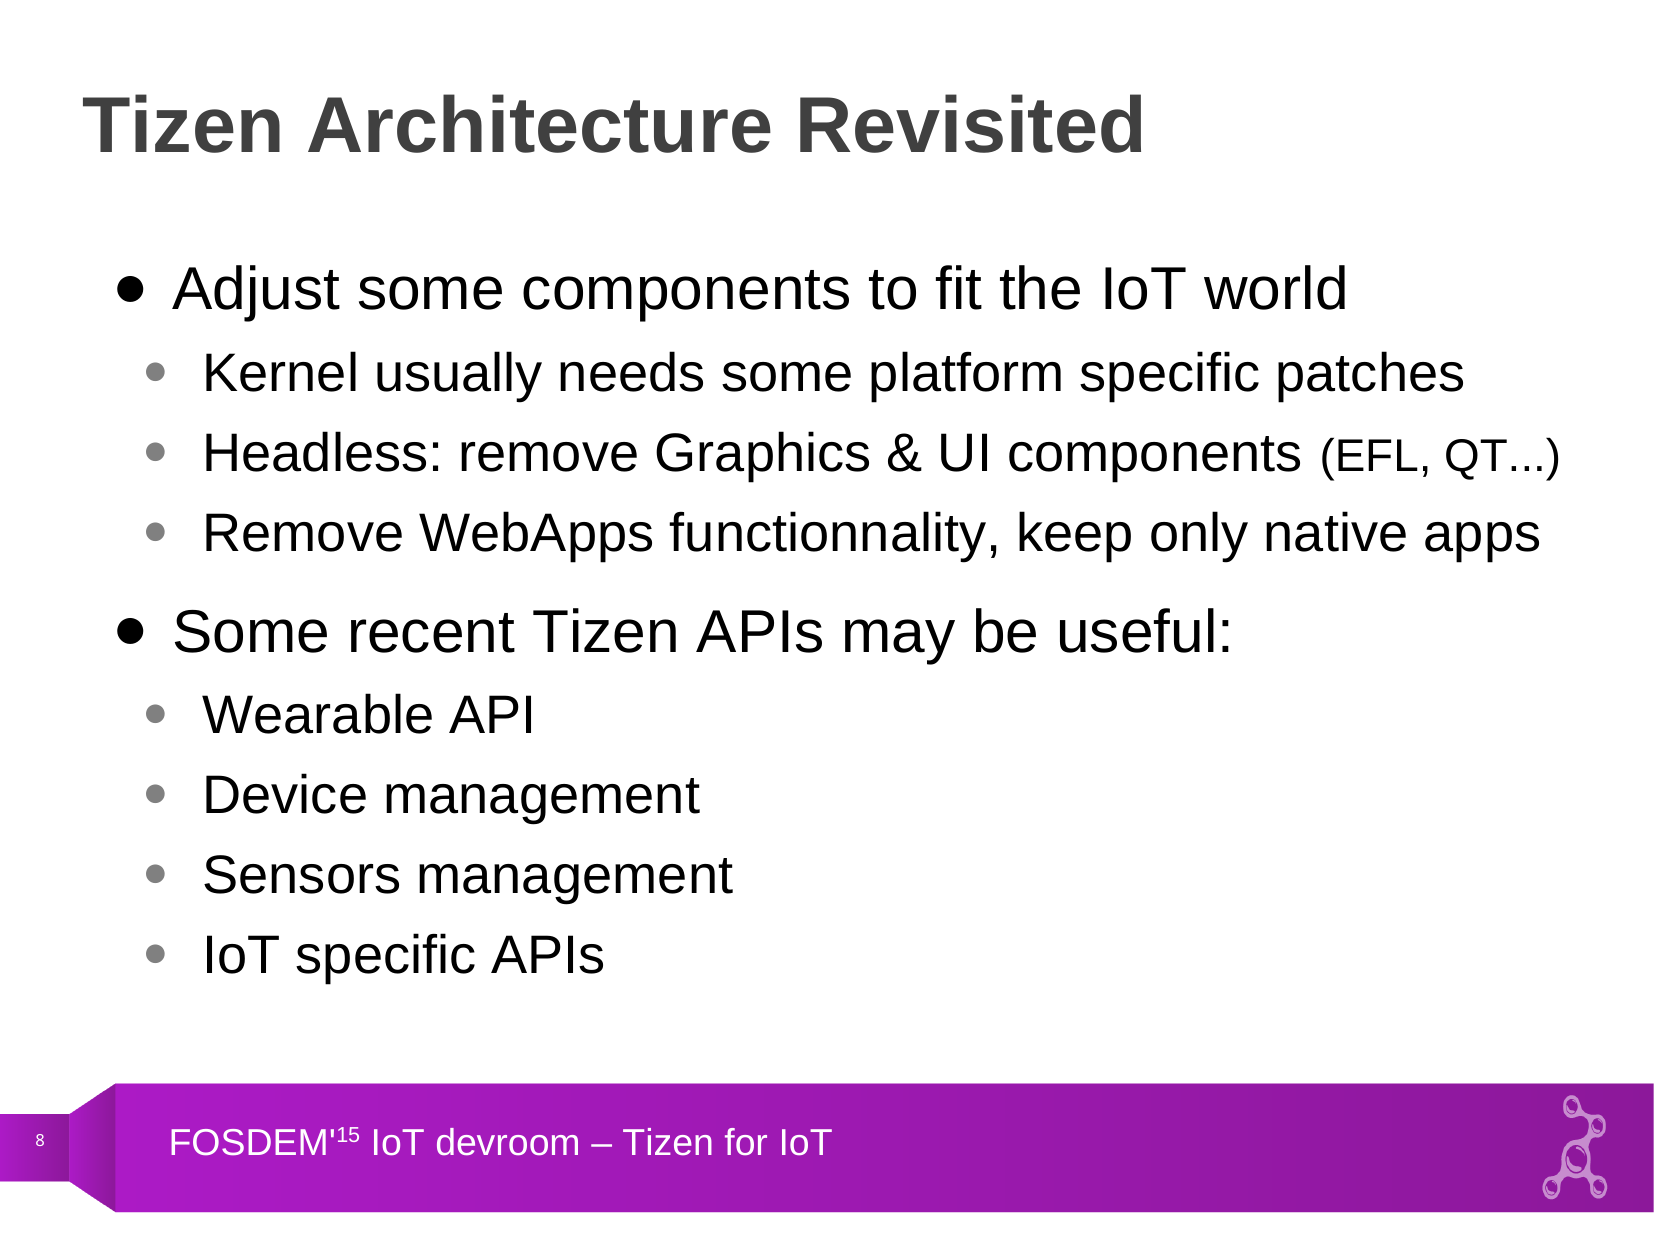

# Tizen Architecture Revisited
Adjust some components to fit the IoT world
Kernel usually needs some platform specific patches
Headless: remove Graphics & UI components (EFL, QT...)
Remove WebApps functionnality, keep only native apps
Some recent Tizen APIs may be useful:
Wearable API
Device management
Sensors management
IoT specific APIs